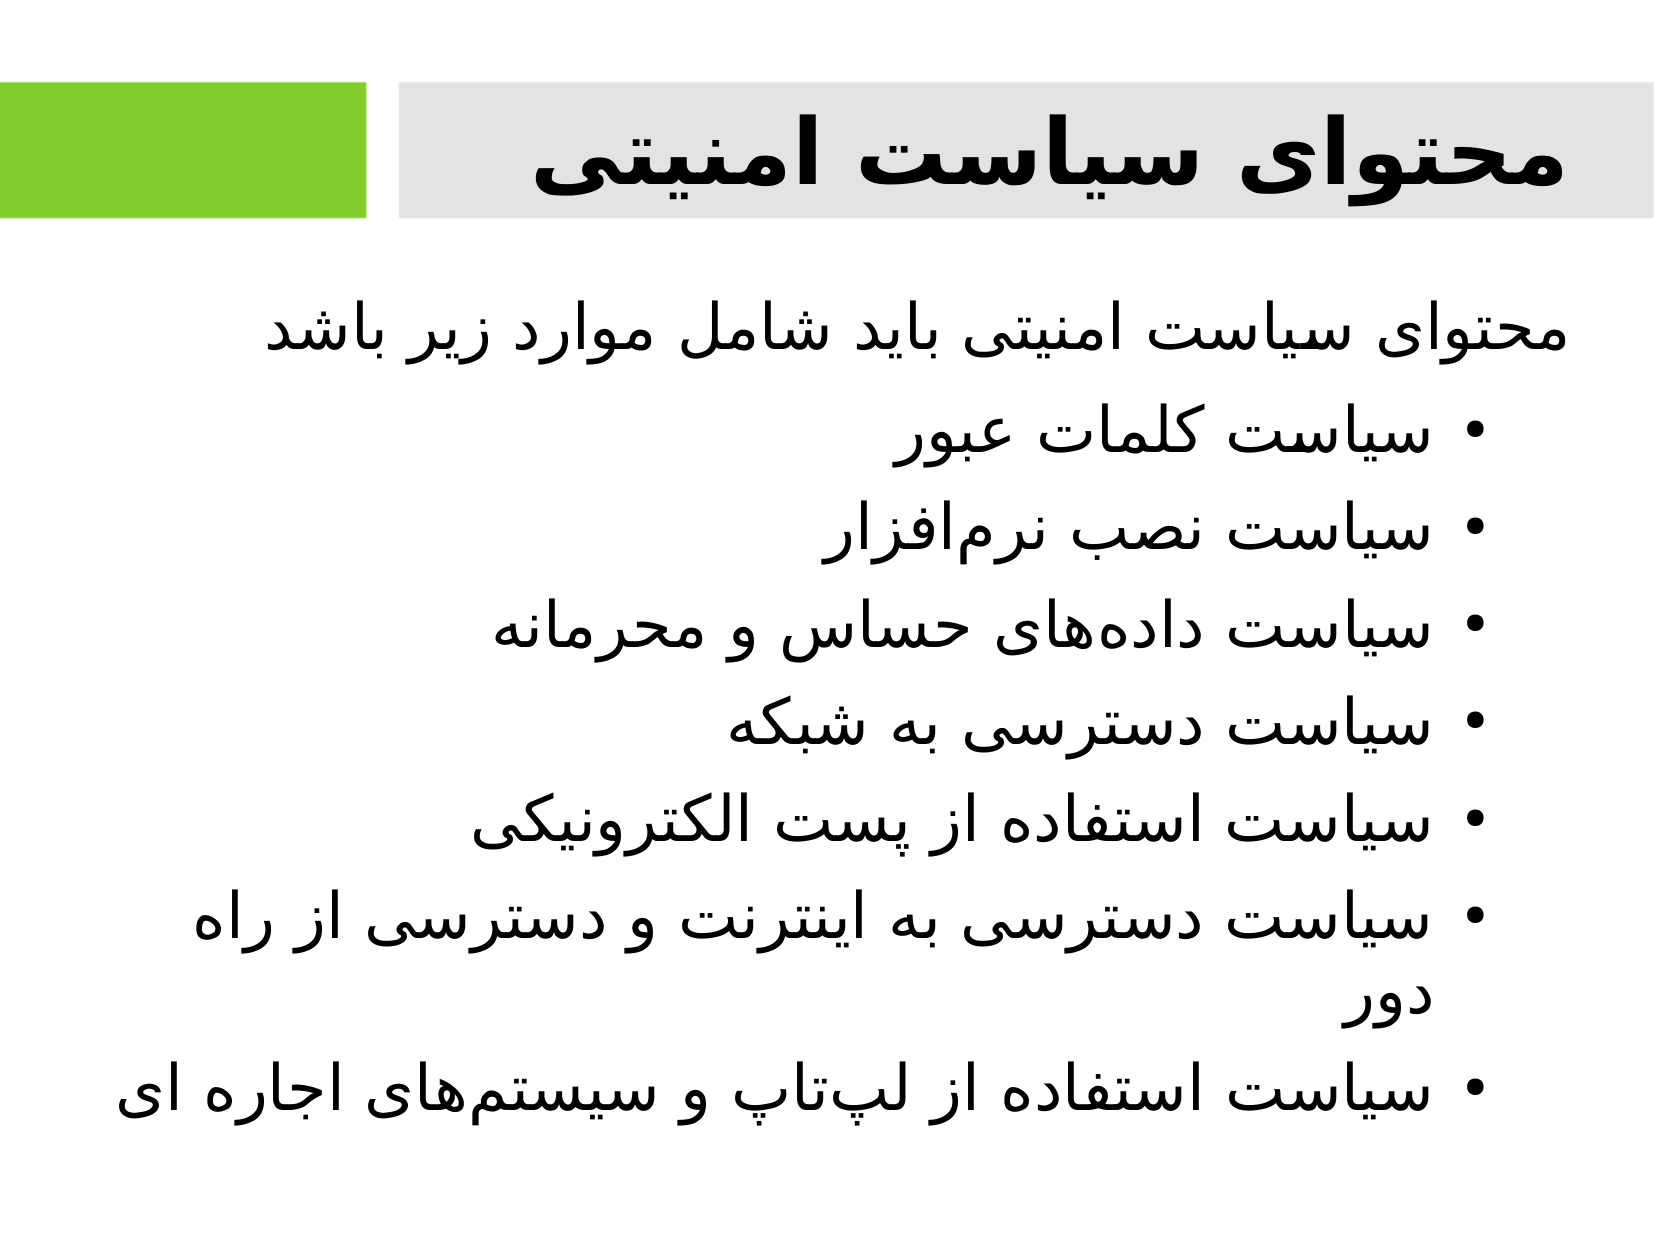

# محتوای سیاست امنیتی
محتوای سیاست امنیتی باید شامل موارد زیر باشد
سیاست کلمات عبور
سیاست نصب نرم‌افزار
سیاست داده‌های حساس و محرمانه
سیاست دسترسی به شبکه
سیاست استفاده از پست الکترونیکی
سیاست دسترسی به اینترنت و دسترسی از راه دور
سیاست استفاده از لپ‌تاپ و سیستم‌های اجاره ای